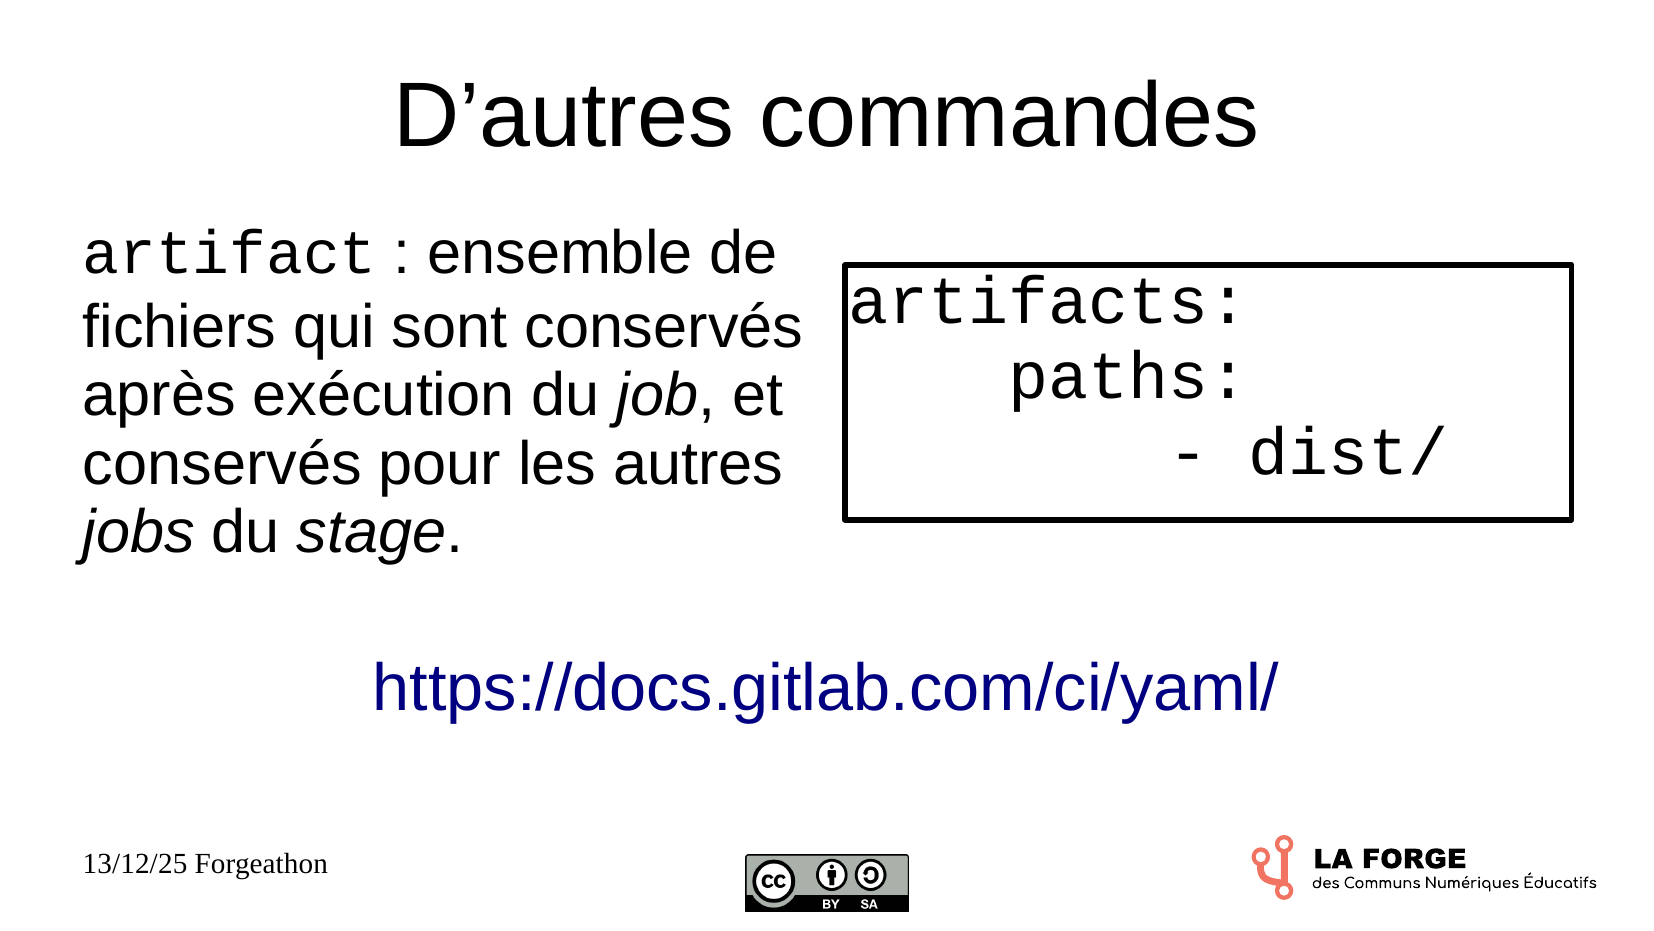

# D’autres commandes
artifact : ensemble de fichiers qui sont conservés après exécution du job, et conservés pour les autres jobs du stage.
artifacts:
 paths:
 - dist/
https://docs.gitlab.com/ci/yaml/